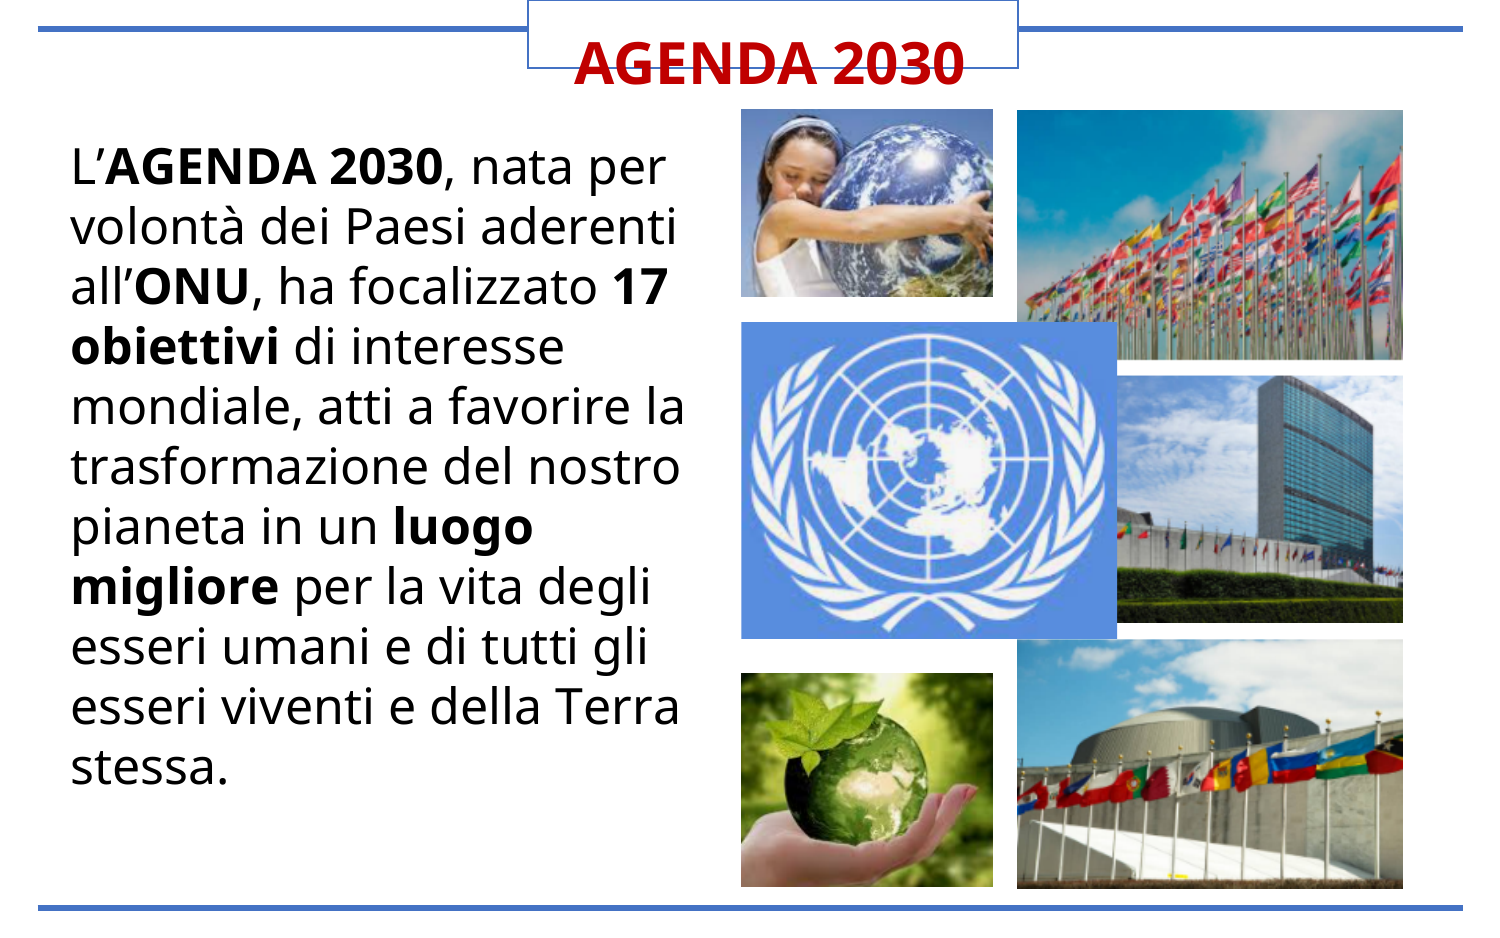

# AGENDA 2030
L’AGENDA 2030, nata per volontà dei Paesi aderenti all’ONU, ha focalizzato 17 obiettivi di interesse mondiale, atti a favorire la trasformazione del nostro pianeta in un luogo migliore per la vita degli esseri umani e di tutti gli esseri viventi e della Terra stessa.